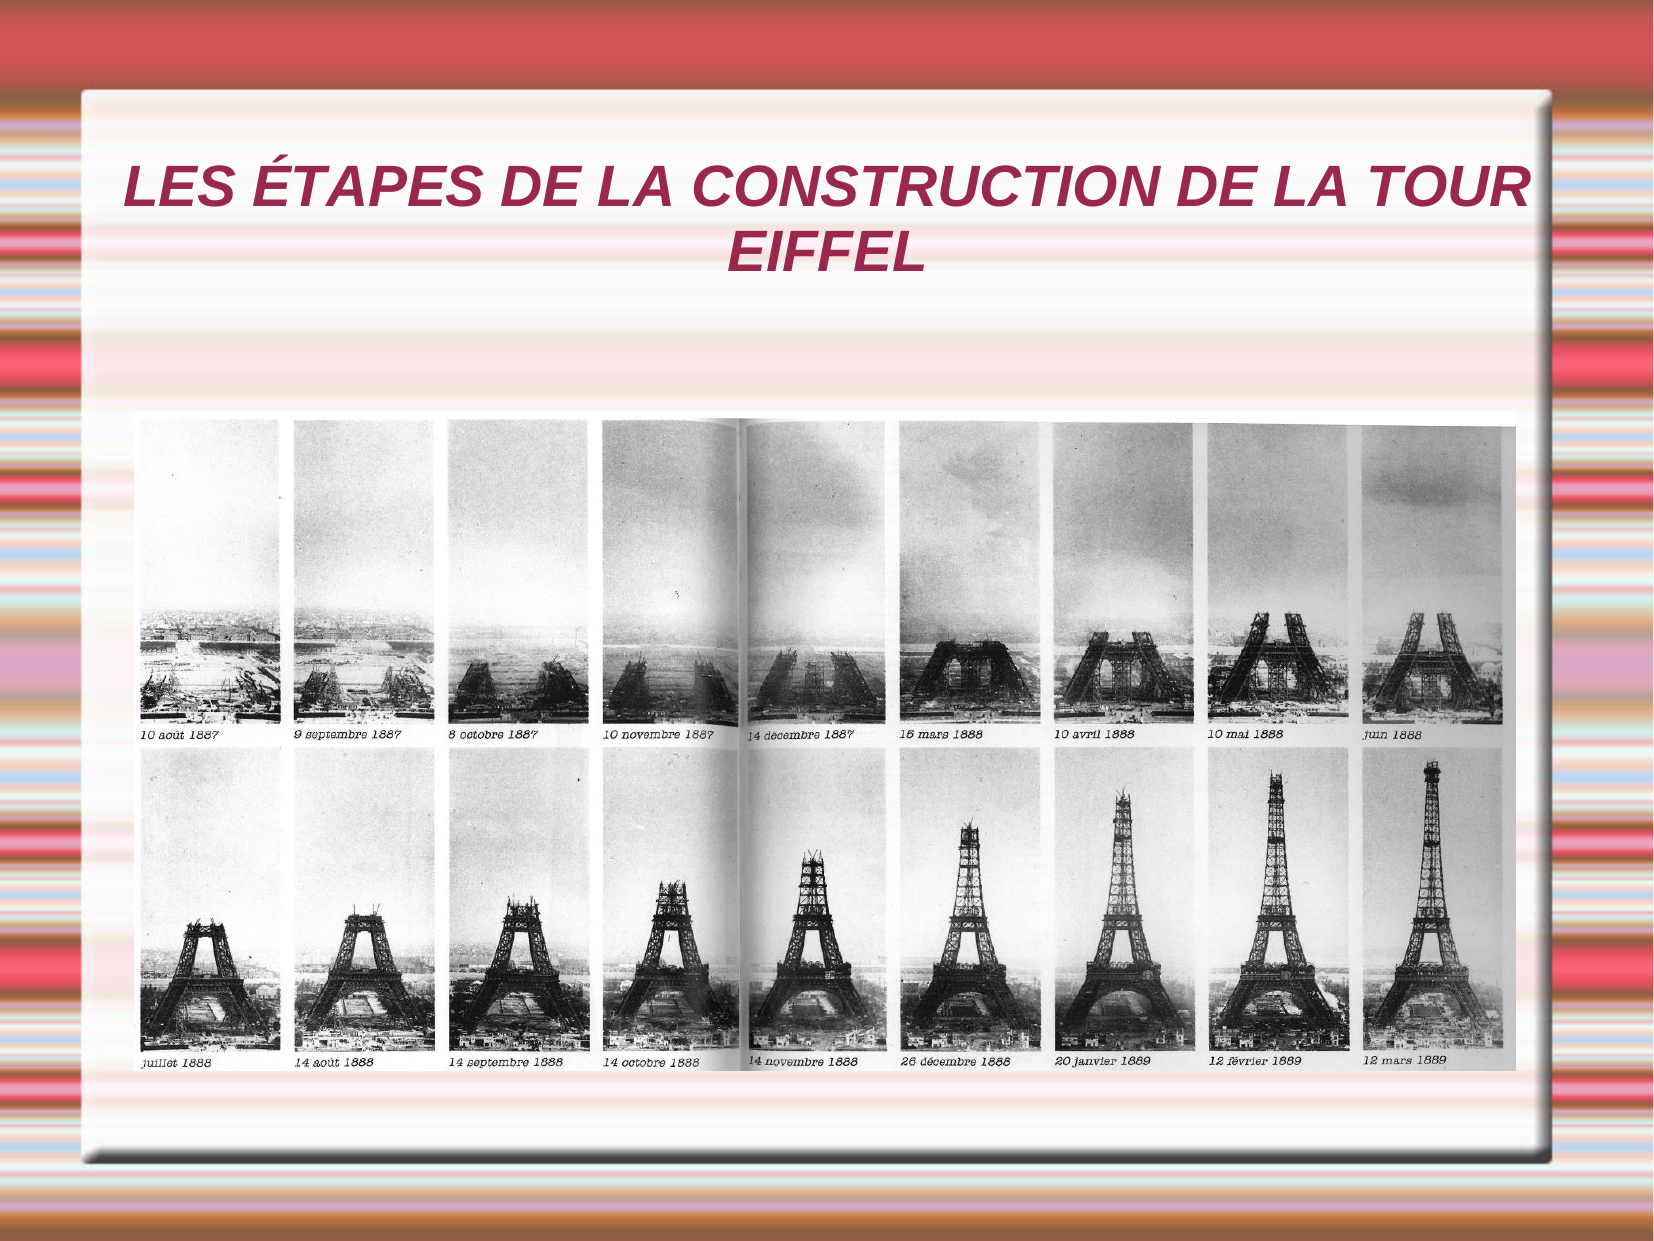

# LES ÉTAPES DE LA CONSTRUCTION DE LA TOUR EIFFEL